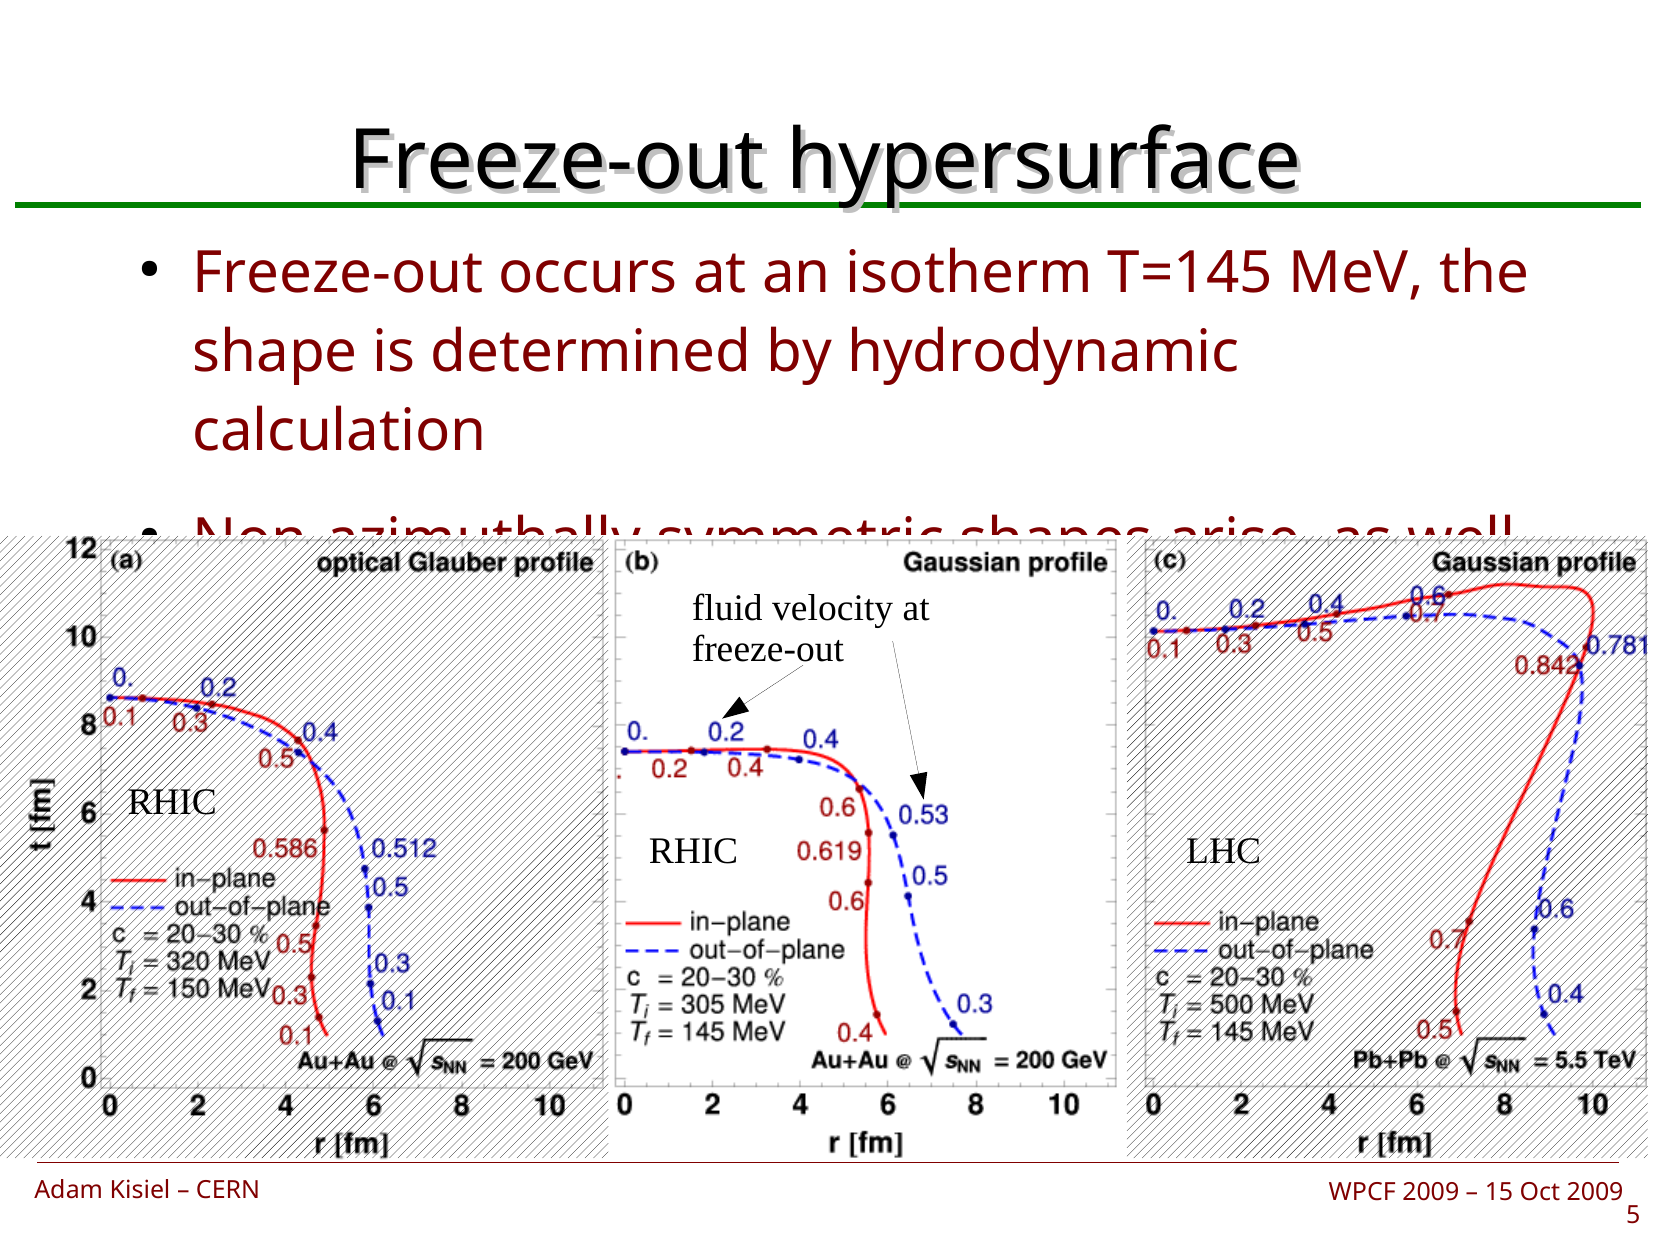

# Freeze-out hypersurface
Freeze-out occurs at an isotherm T=145 MeV, the shape is determined by hydrodynamic calculation
Non-azimuthally symmetric shapes arise, as well as substantial radial flow. Initial shape matters.
fluid velocity at
freeze-out
RHIC
RHIC
LHC